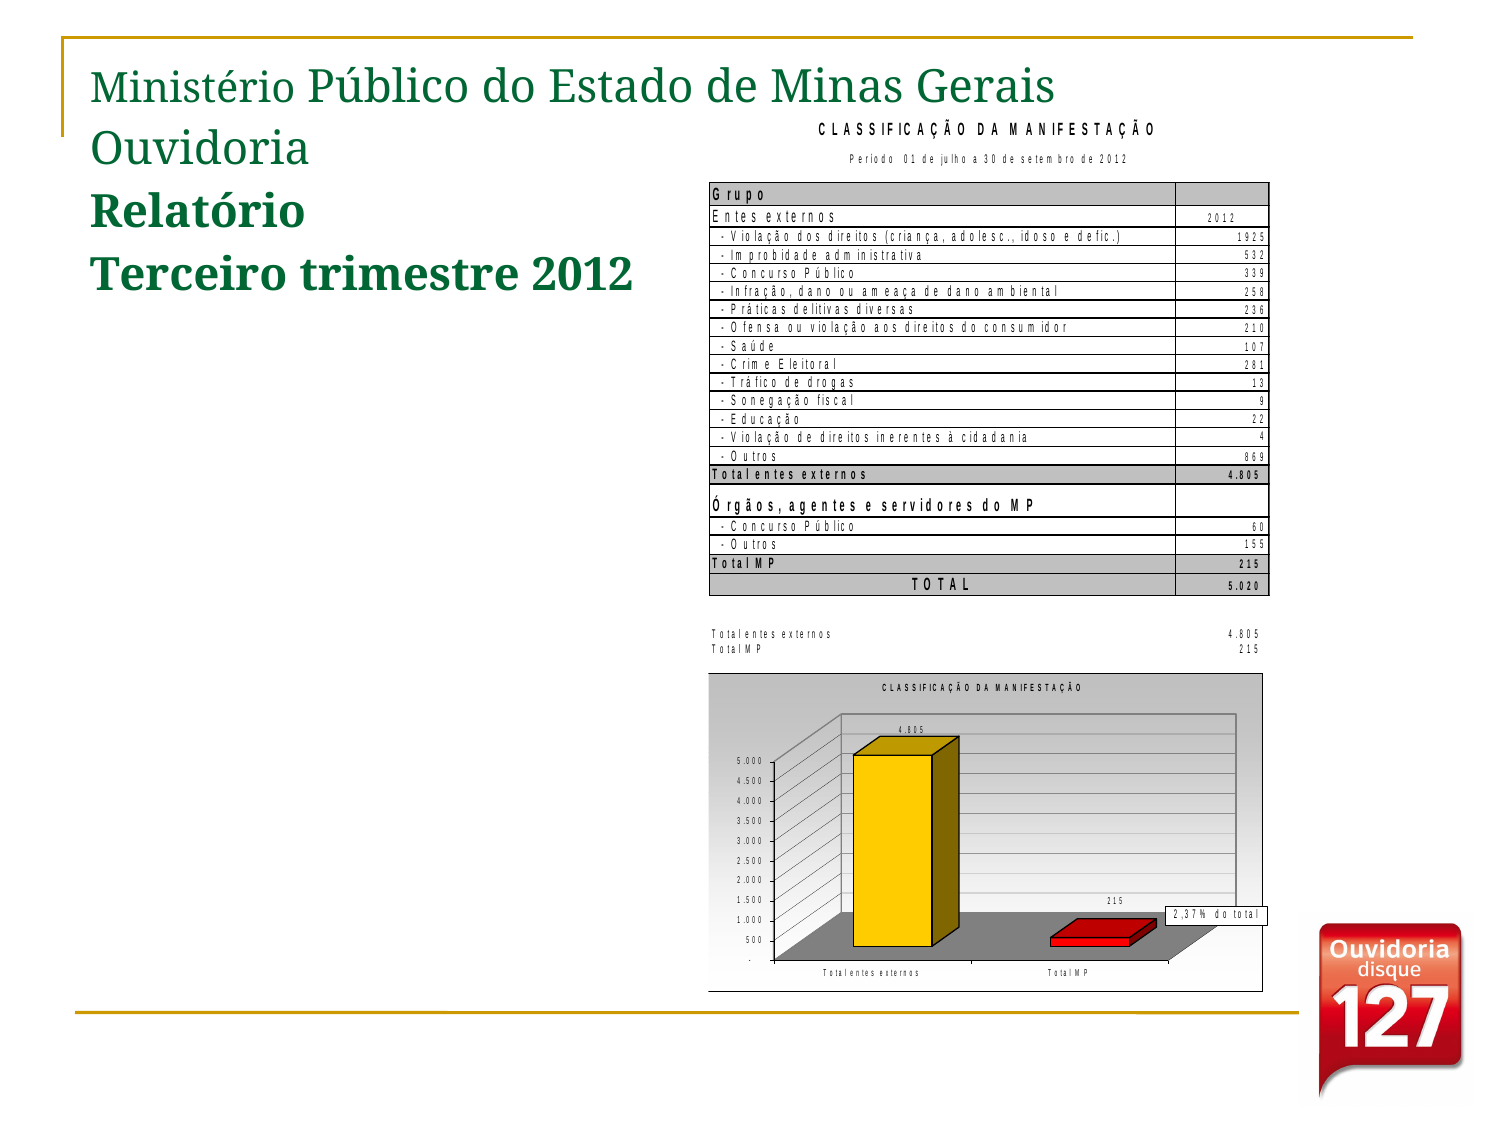

# Ministério Público do Estado de Minas Gerais Ouvidoria Relatório Terceiro trimestre 2012